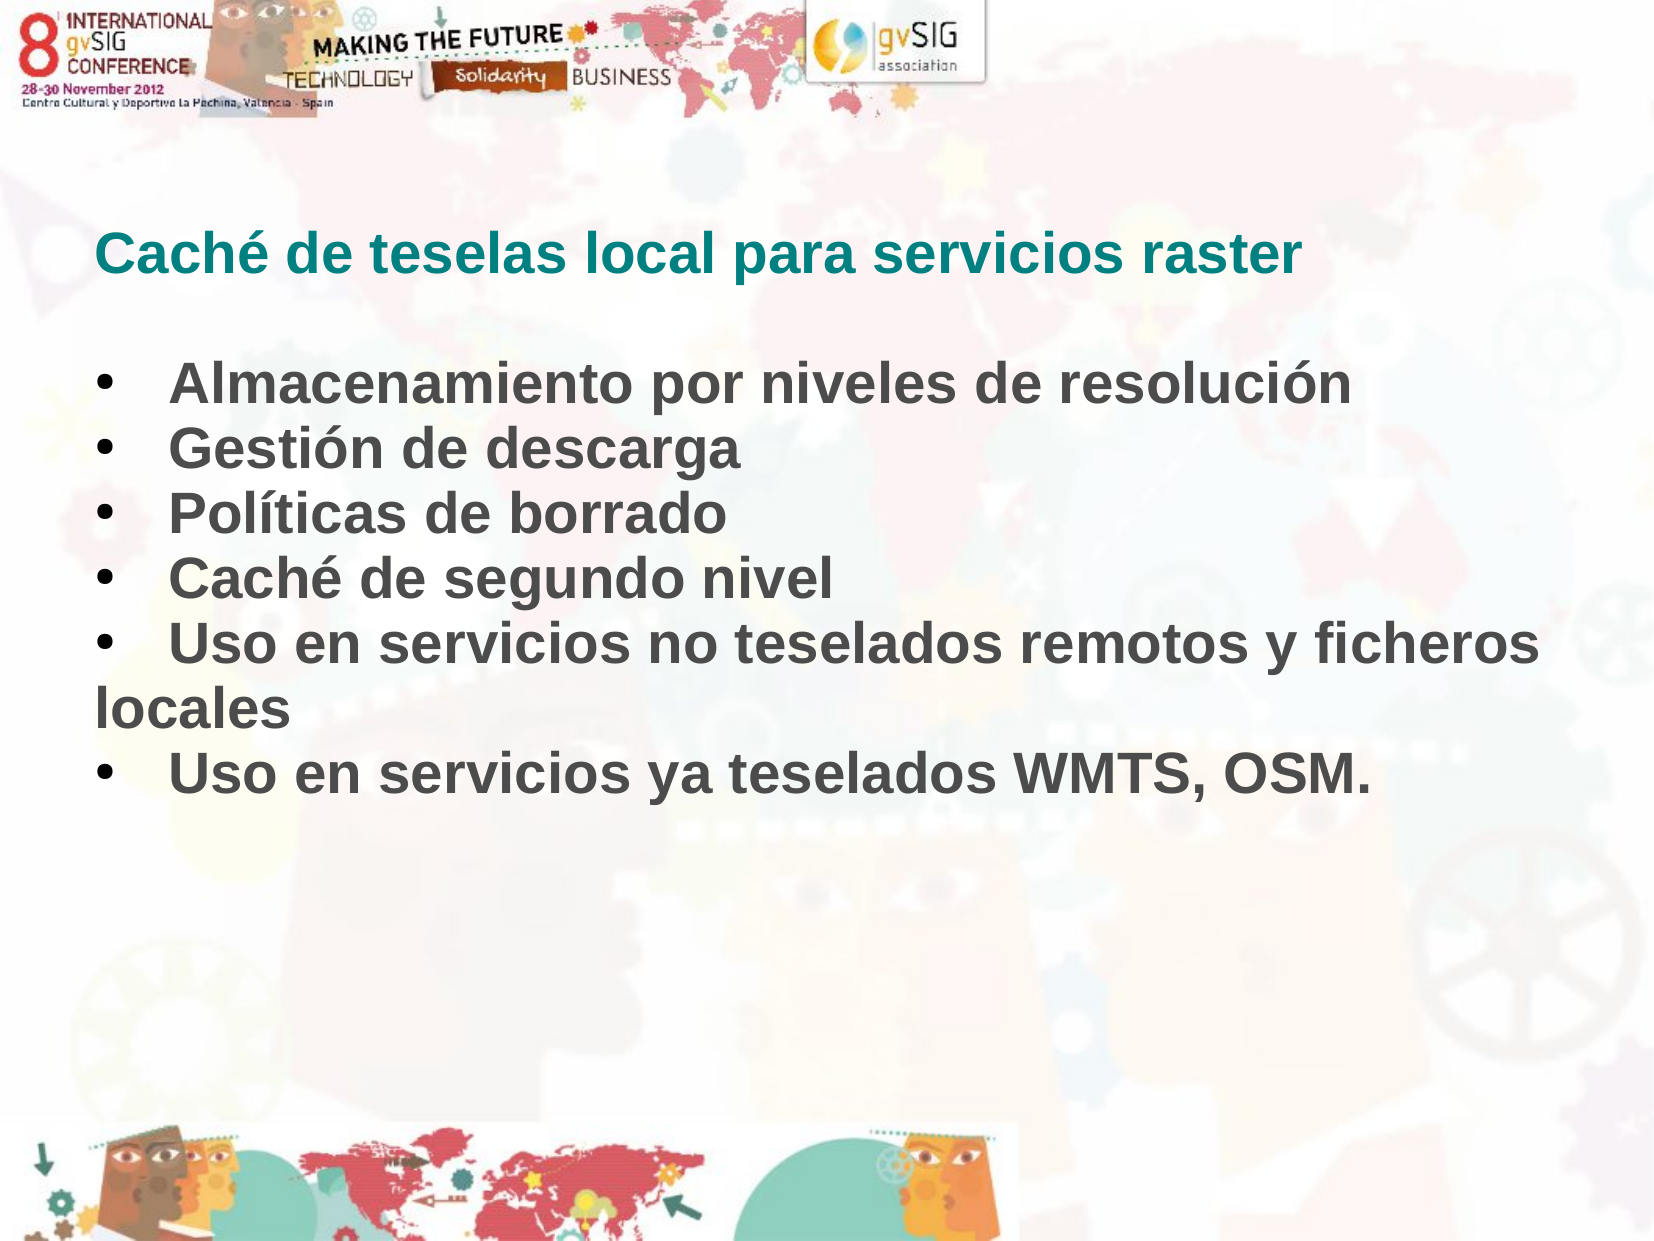

# Caché de teselas local para servicios raster
	Almacenamiento por niveles de resolución
	Gestión de descarga
	Políticas de borrado
	Caché de segundo nivel
	Uso en servicios no teselados remotos y ficheros locales
	Uso en servicios ya teselados WMTS, OSM.